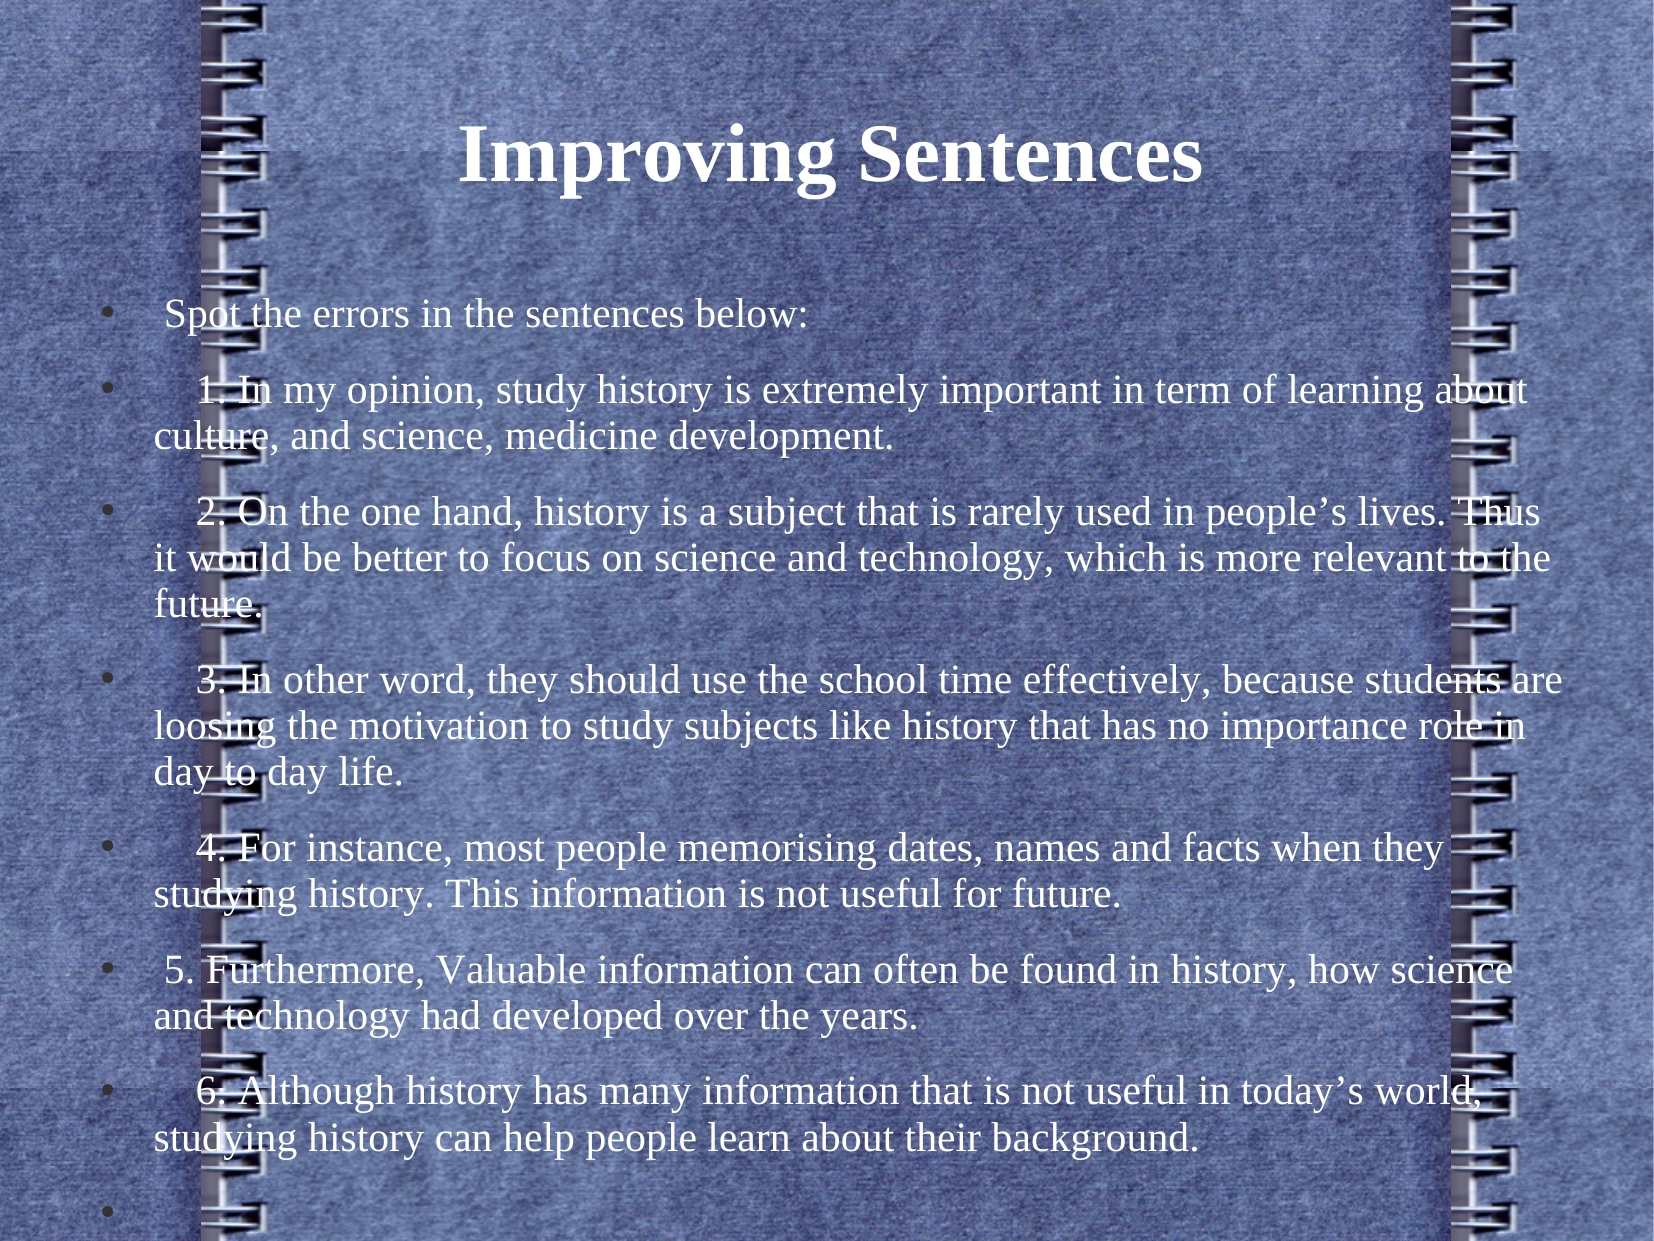

# Improving Sentences
 Spot the errors in the sentences below:
 1. In my opinion, study history is extremely important in term of learning about culture, and science, medicine development.
 2. On the one hand, history is a subject that is rarely used in people’s lives. Thus it would be better to focus on science and technology, which is more relevant to the future.
 3. In other word, they should use the school time effectively, because students are loosing the motivation to study subjects like history that has no importance role in day to day life.
 4. For instance, most people memorising dates, names and facts when they studying history. This information is not useful for future.
 5. Furthermore, Valuable information can often be found in history, how science and technology had developed over the years.
 6. Although history has many information that is not useful in today’s world, studying history can help people learn about their background.